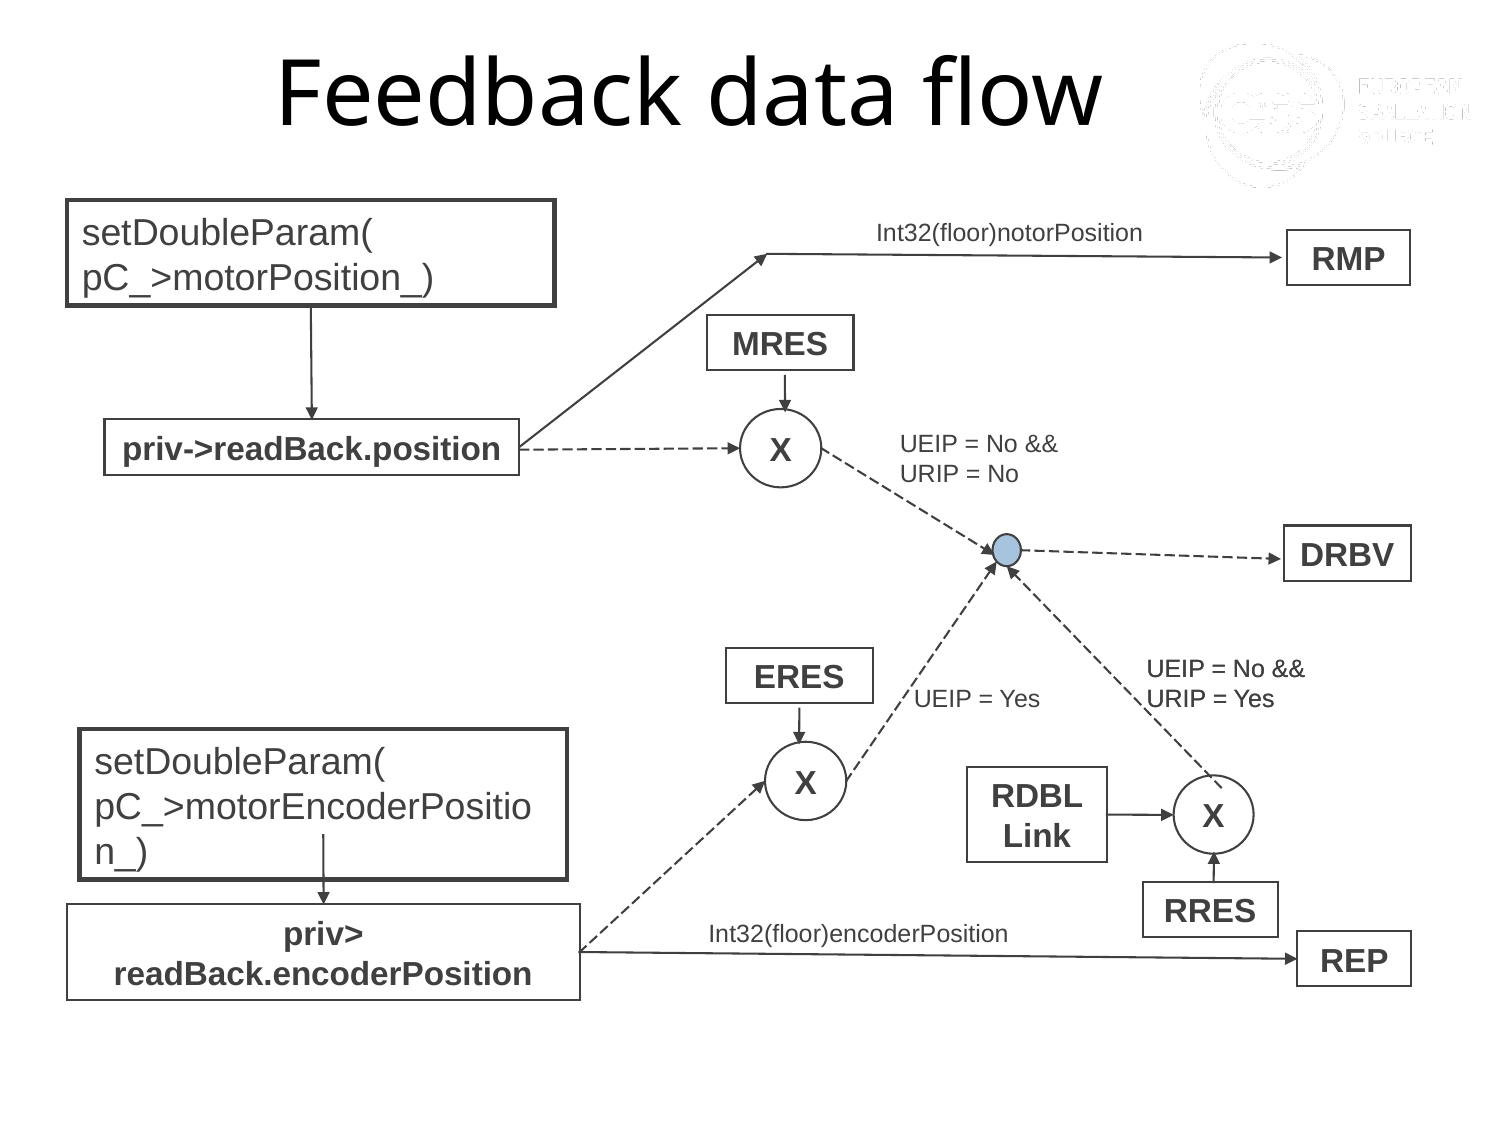

Feedback data flow
setDoubleParam(
pC_>motorPosition_)
Int32(floor)notorPosition
RMP
MRES
X
priv->readBack.position
UEIP = No && URIP = No
DRBV
UEIP = No && URIP = Yes
UEIP = No && URIP = Yes
ERES
UEIP = Yes
setDoubleParam(
pC_>motorEncoderPosition_)
X
RDBL Link
X
RRES
priv>
readBack.encoderPosition
Int32(floor)encoderPosition
REP